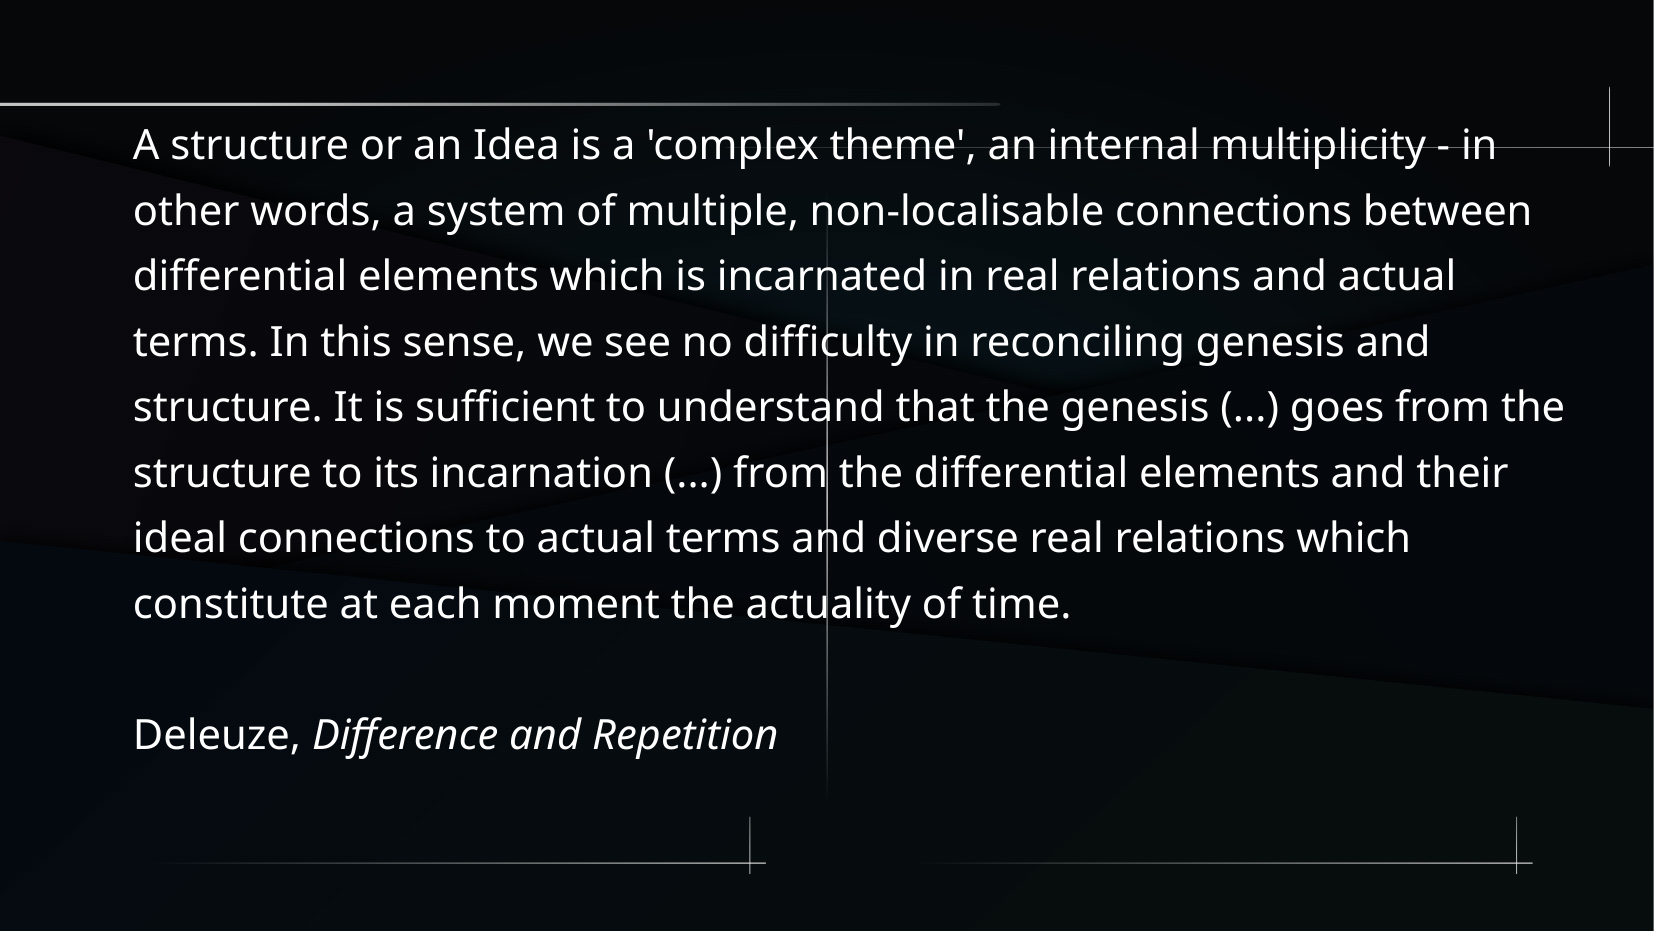

# A structure or an Idea is a 'complex theme', an internal multiplicity - in other words, a system of multiple, non-localisable connections between differential elements which is incarnated in real relations and actual terms. In this sense, we see no difficulty in reconciling genesis and structure. It is sufficient to understand that the genesis (...) goes from the structure to its incarnation (...) from the differential elements and their ideal connections to actual terms and diverse real relations which constitute at each moment the actuality of time. Deleuze, Difference and Repetition